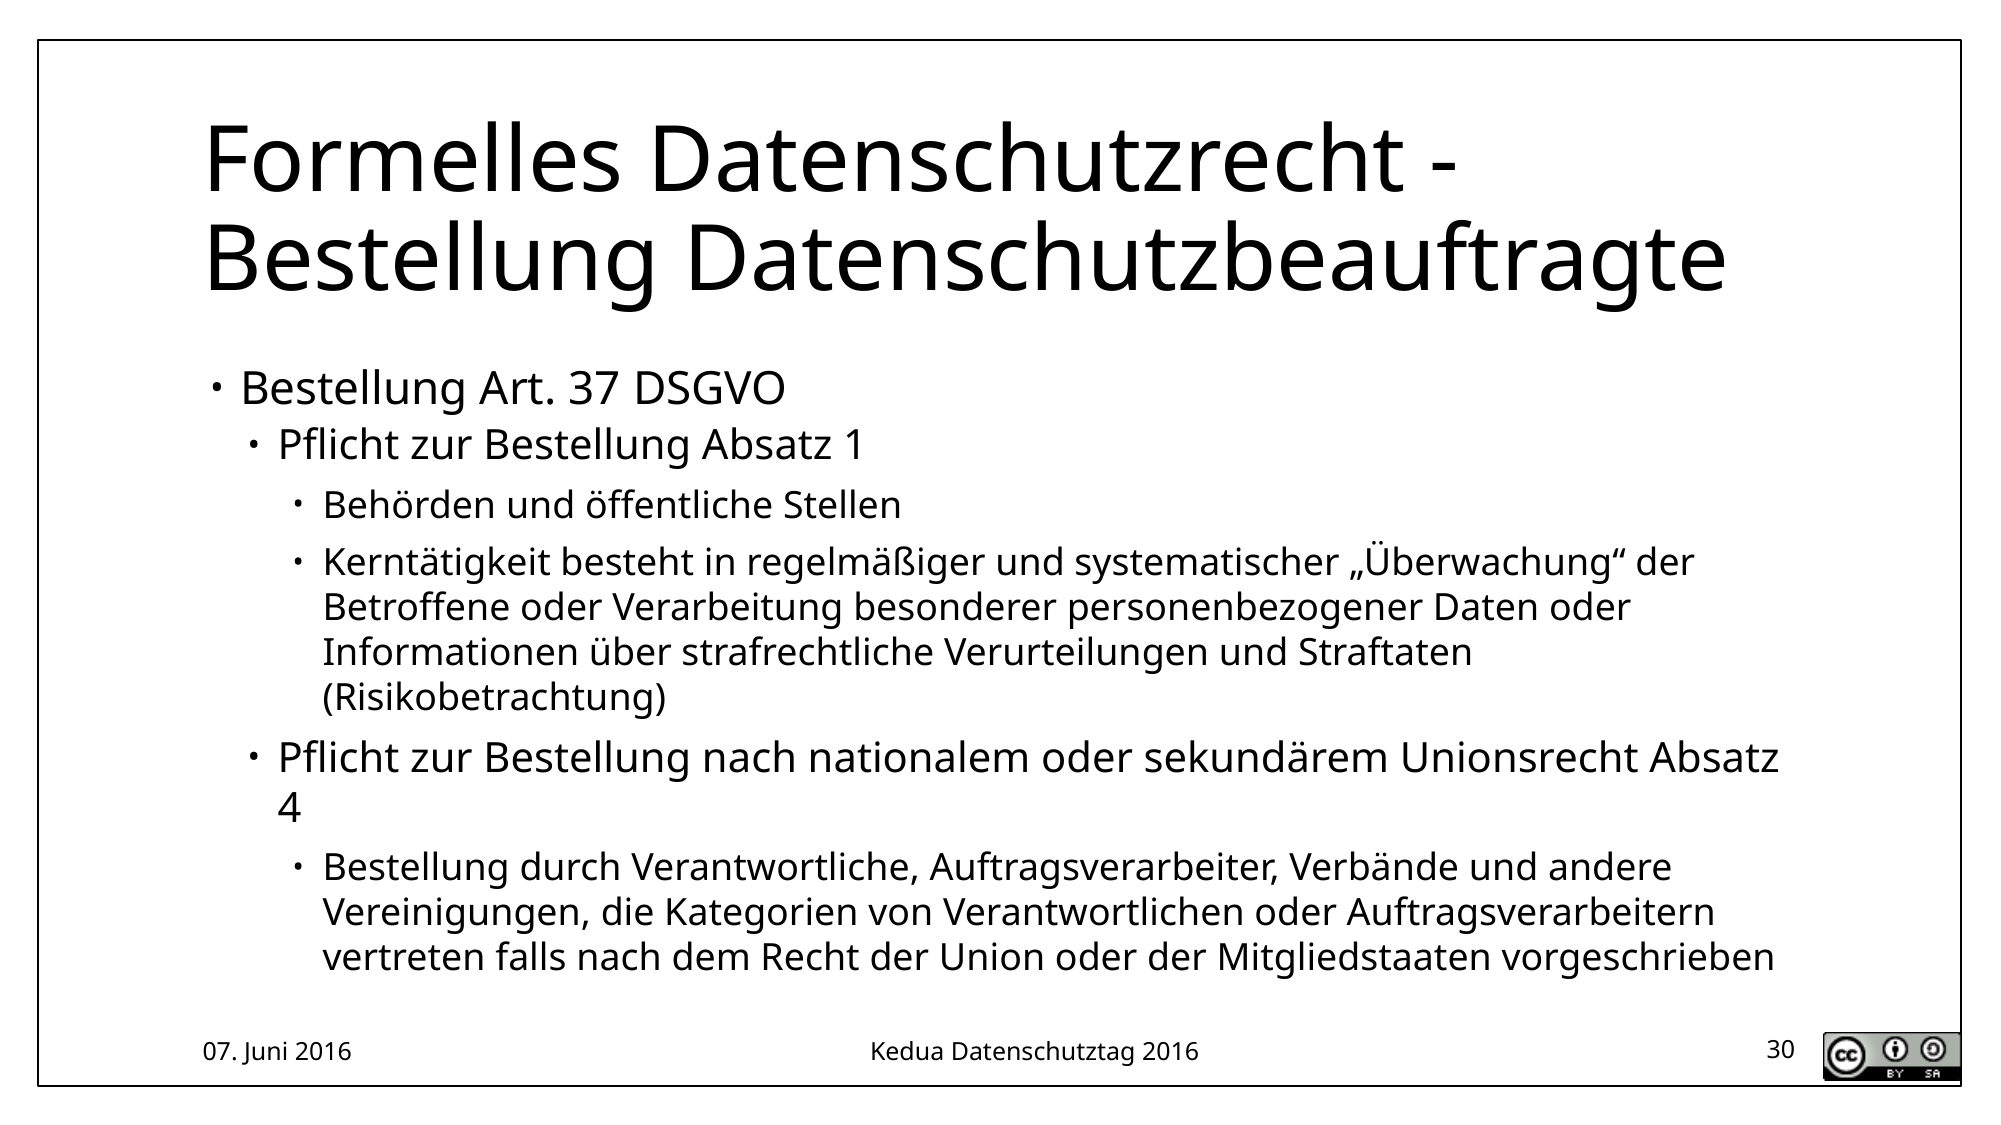

# Formelles Datenschutzrecht - Bestellung Datenschutzbeauftragte
Bestellung Art. 37 DSGVO
Pflicht zur Bestellung Absatz 1
Behörden und öffentliche Stellen
Kerntätigkeit besteht in regelmäßiger und systematischer „Überwachung“ der Betroffene oder Verarbeitung besonderer personenbezogener Daten oder Informationen über strafrechtliche Verurteilungen und Straftaten (Risikobetrachtung)
Pflicht zur Bestellung nach nationalem oder sekundärem Unionsrecht Absatz 4
Bestellung durch Verantwortliche, Auftragsverarbeiter, Verbände und andere Vereinigungen, die Kategorien von Verantwortlichen oder Auftragsverarbeitern vertreten falls nach dem Recht der Union oder der Mitgliedstaaten vorgeschrieben
07. Juni 2016
Kedua Datenschutztag 2016